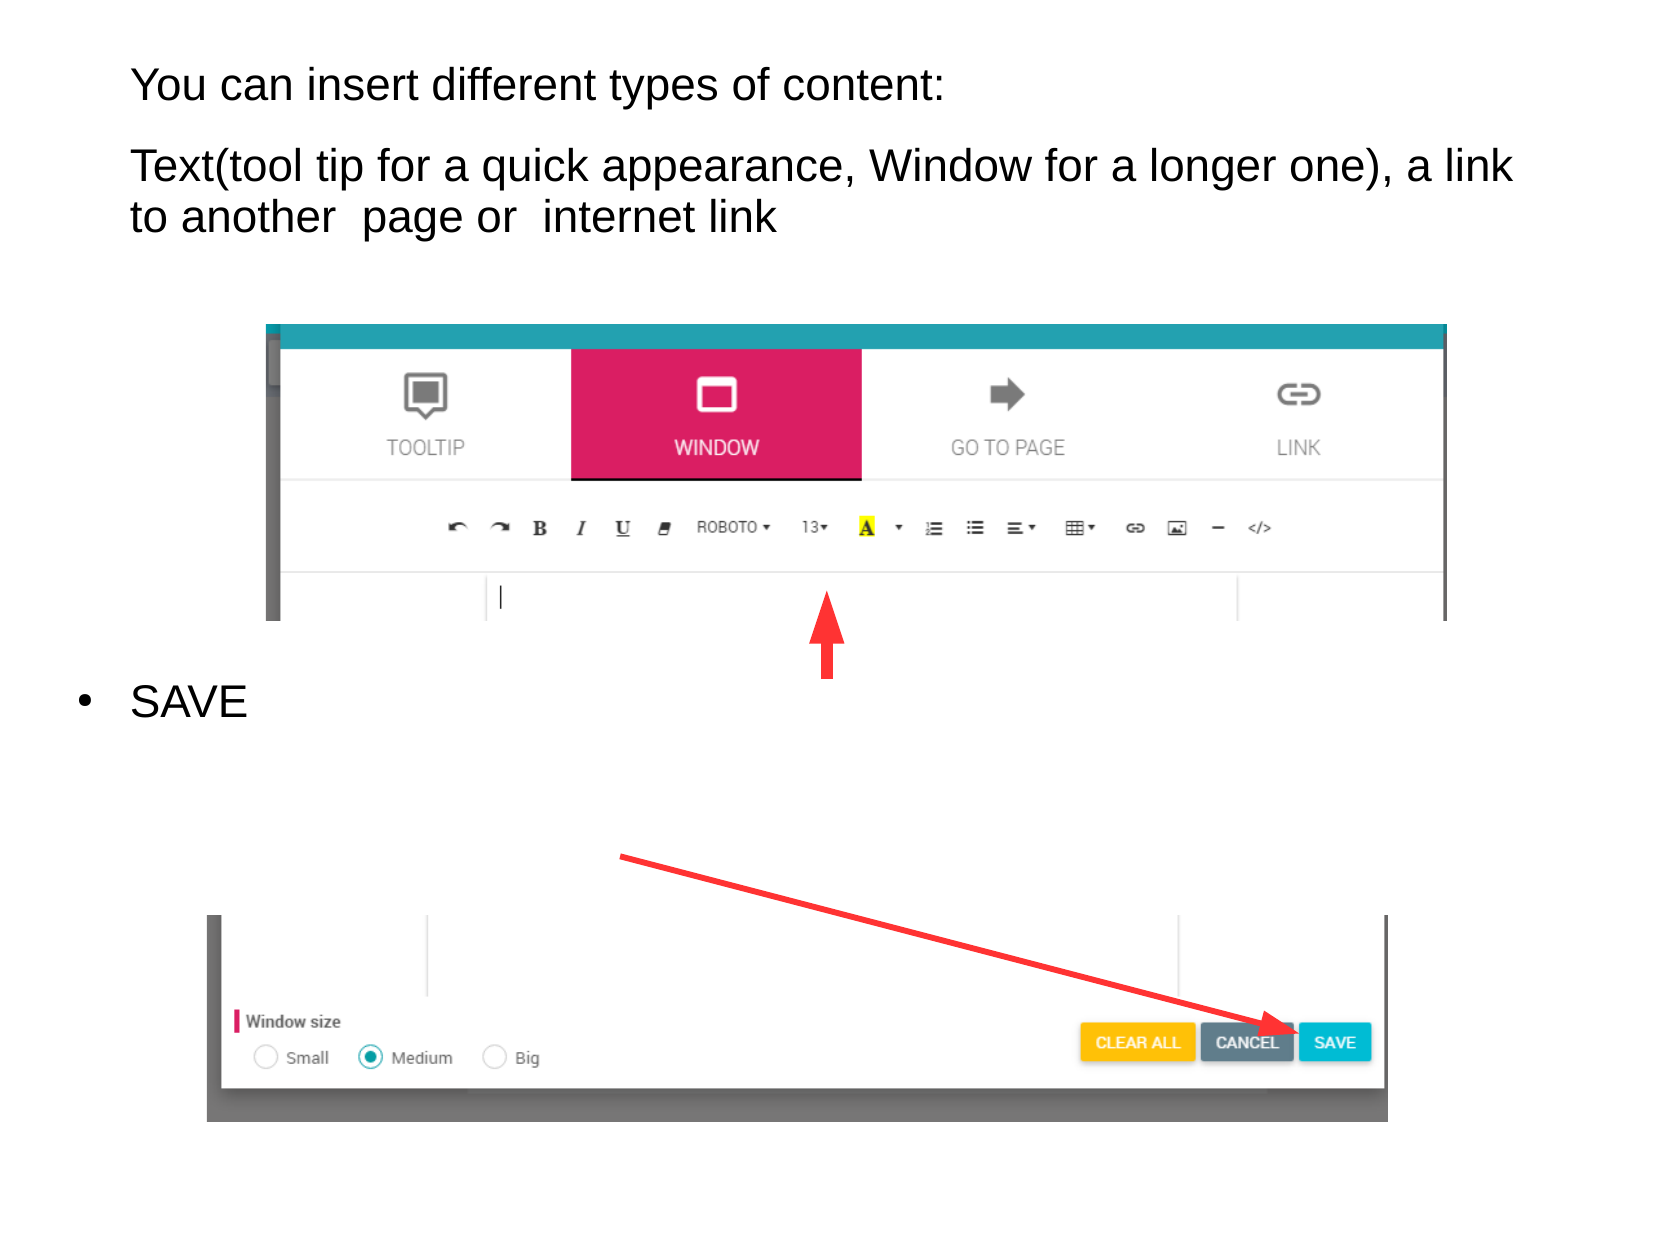

# You can insert different types of content:
Text(tool tip for a quick appearance, Window for a longer one), a link to another page or internet link
SAVE